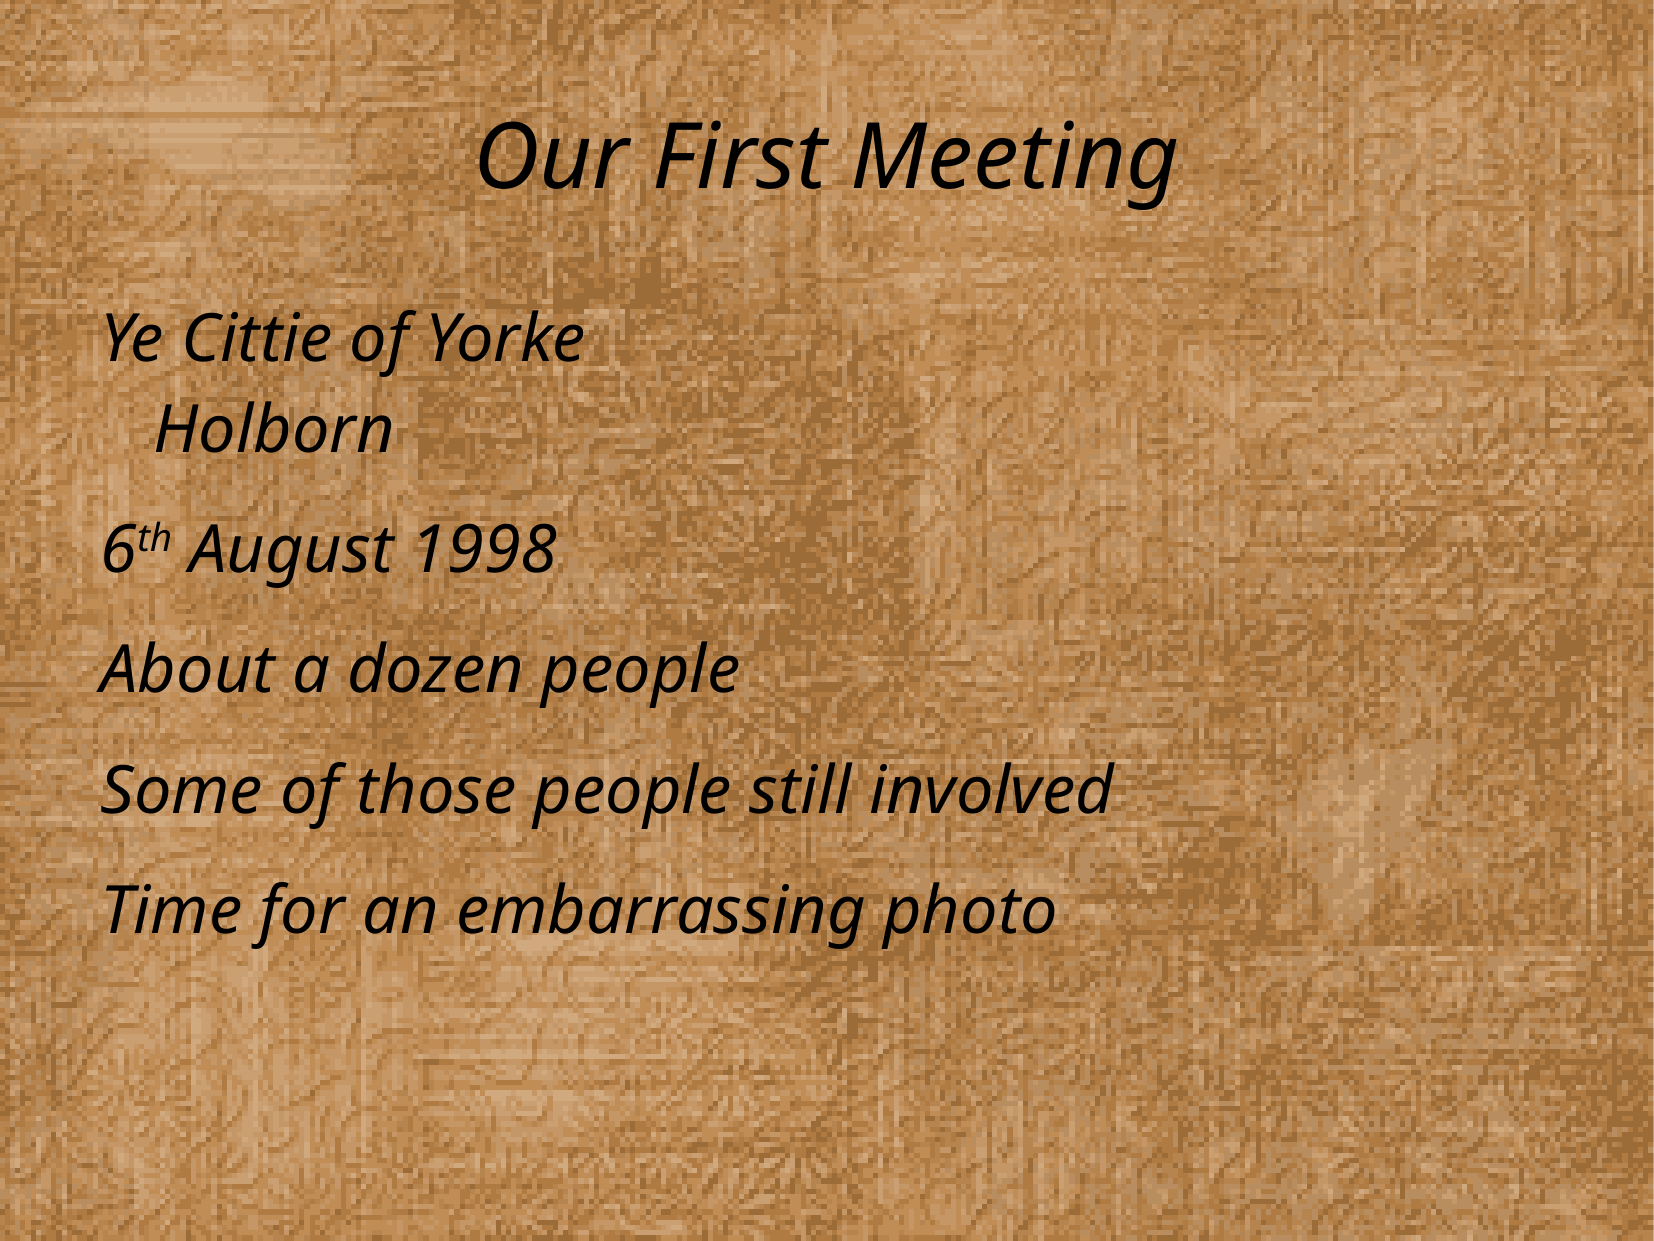

# Our First Meeting
Ye Cittie of Yorke
Holborn
6th August 1998
About a dozen people
Some of those people still involved
Time for an embarrassing photo